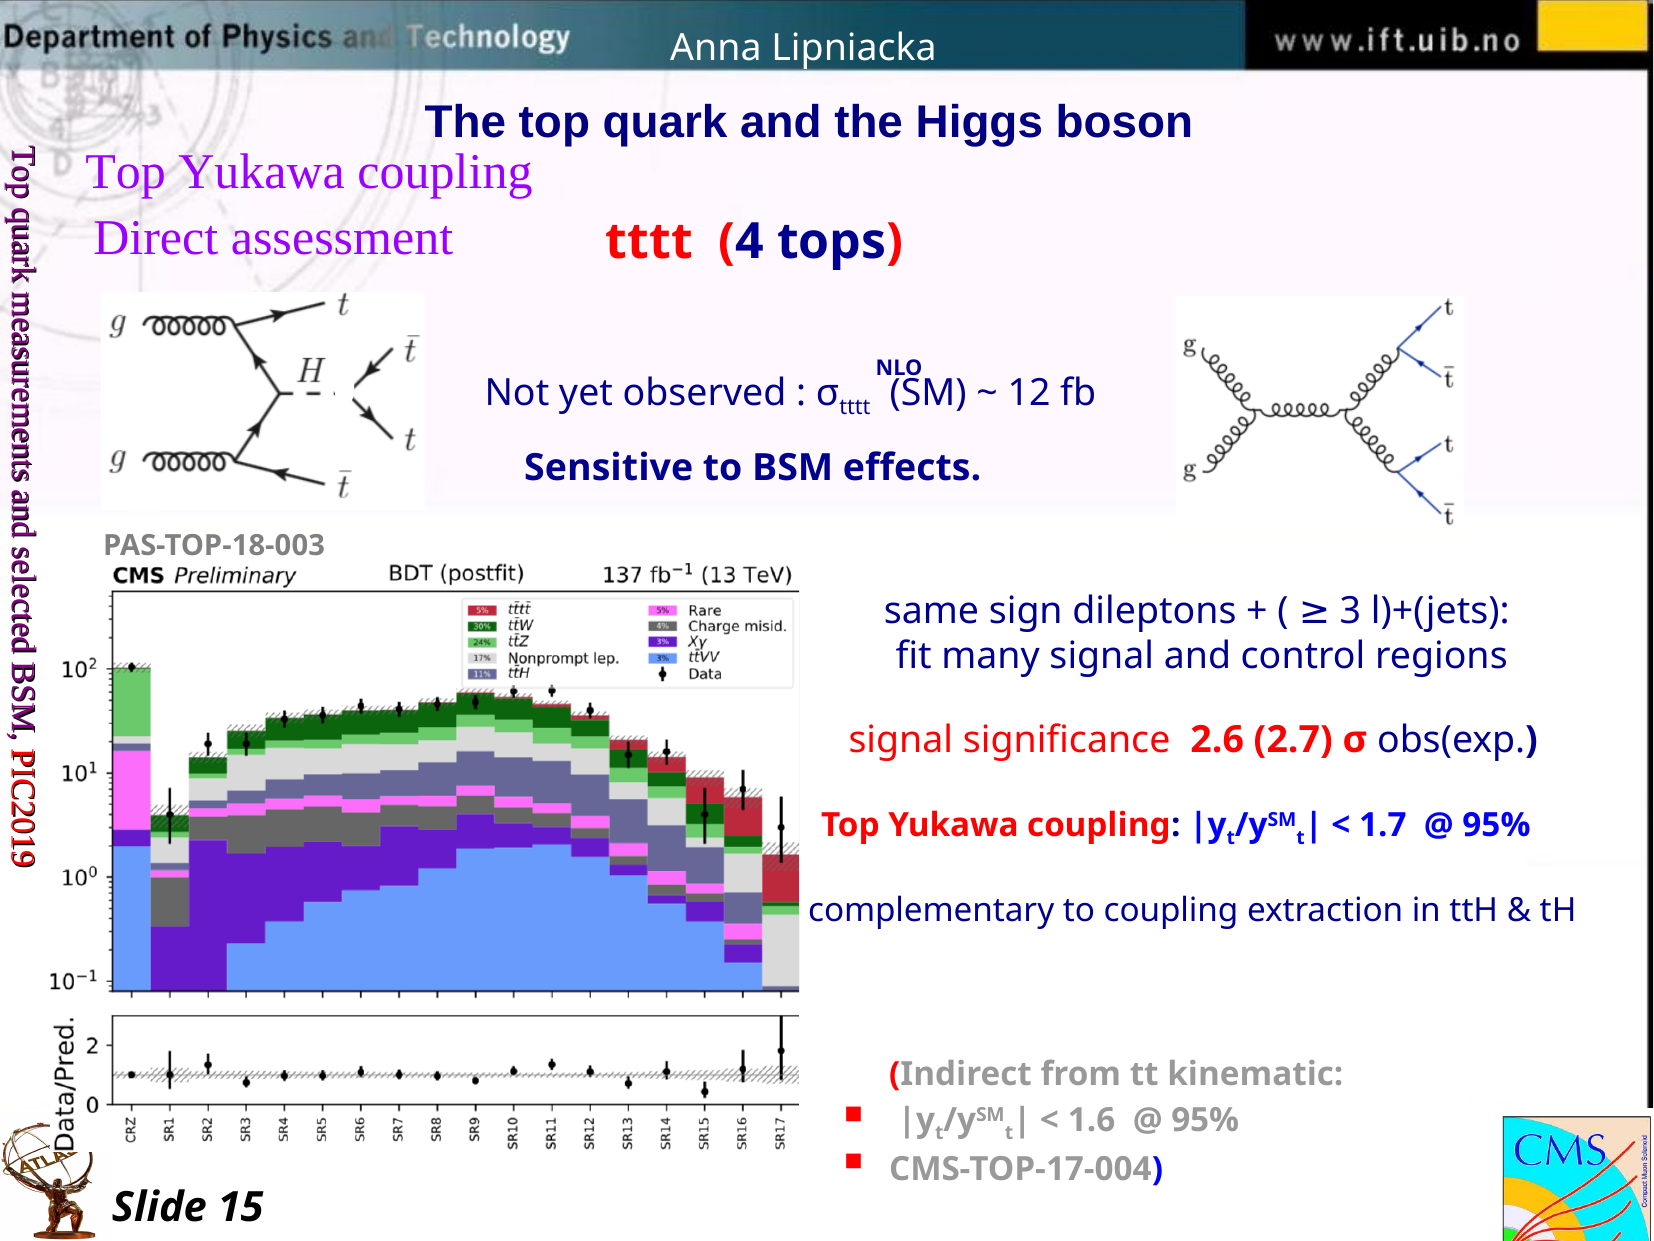

# The top quark and the Higgs boson
Top Yukawa coupling
 tttt (4 tops)
Direct assessment
NLO
Not yet observed : σtttt (SM) ~ 12 fb
 Sensitive to BSM effects.
PAS-TOP-18-003
same sign dileptons + ( ≥ 3 l)+(jets):
 fit many signal and control regions
signal significance 2.6 (2.7) σ obs(exp.)
 Top Yukawa coupling: |yt/ySMt| < 1.7 @ 95%
 complementary to coupling extraction in ttH & tH
(Indirect from tt kinematic:
 |yt/ySMt| < 1.6 @ 95%
CMS-TOP-17-004)
Slide 15